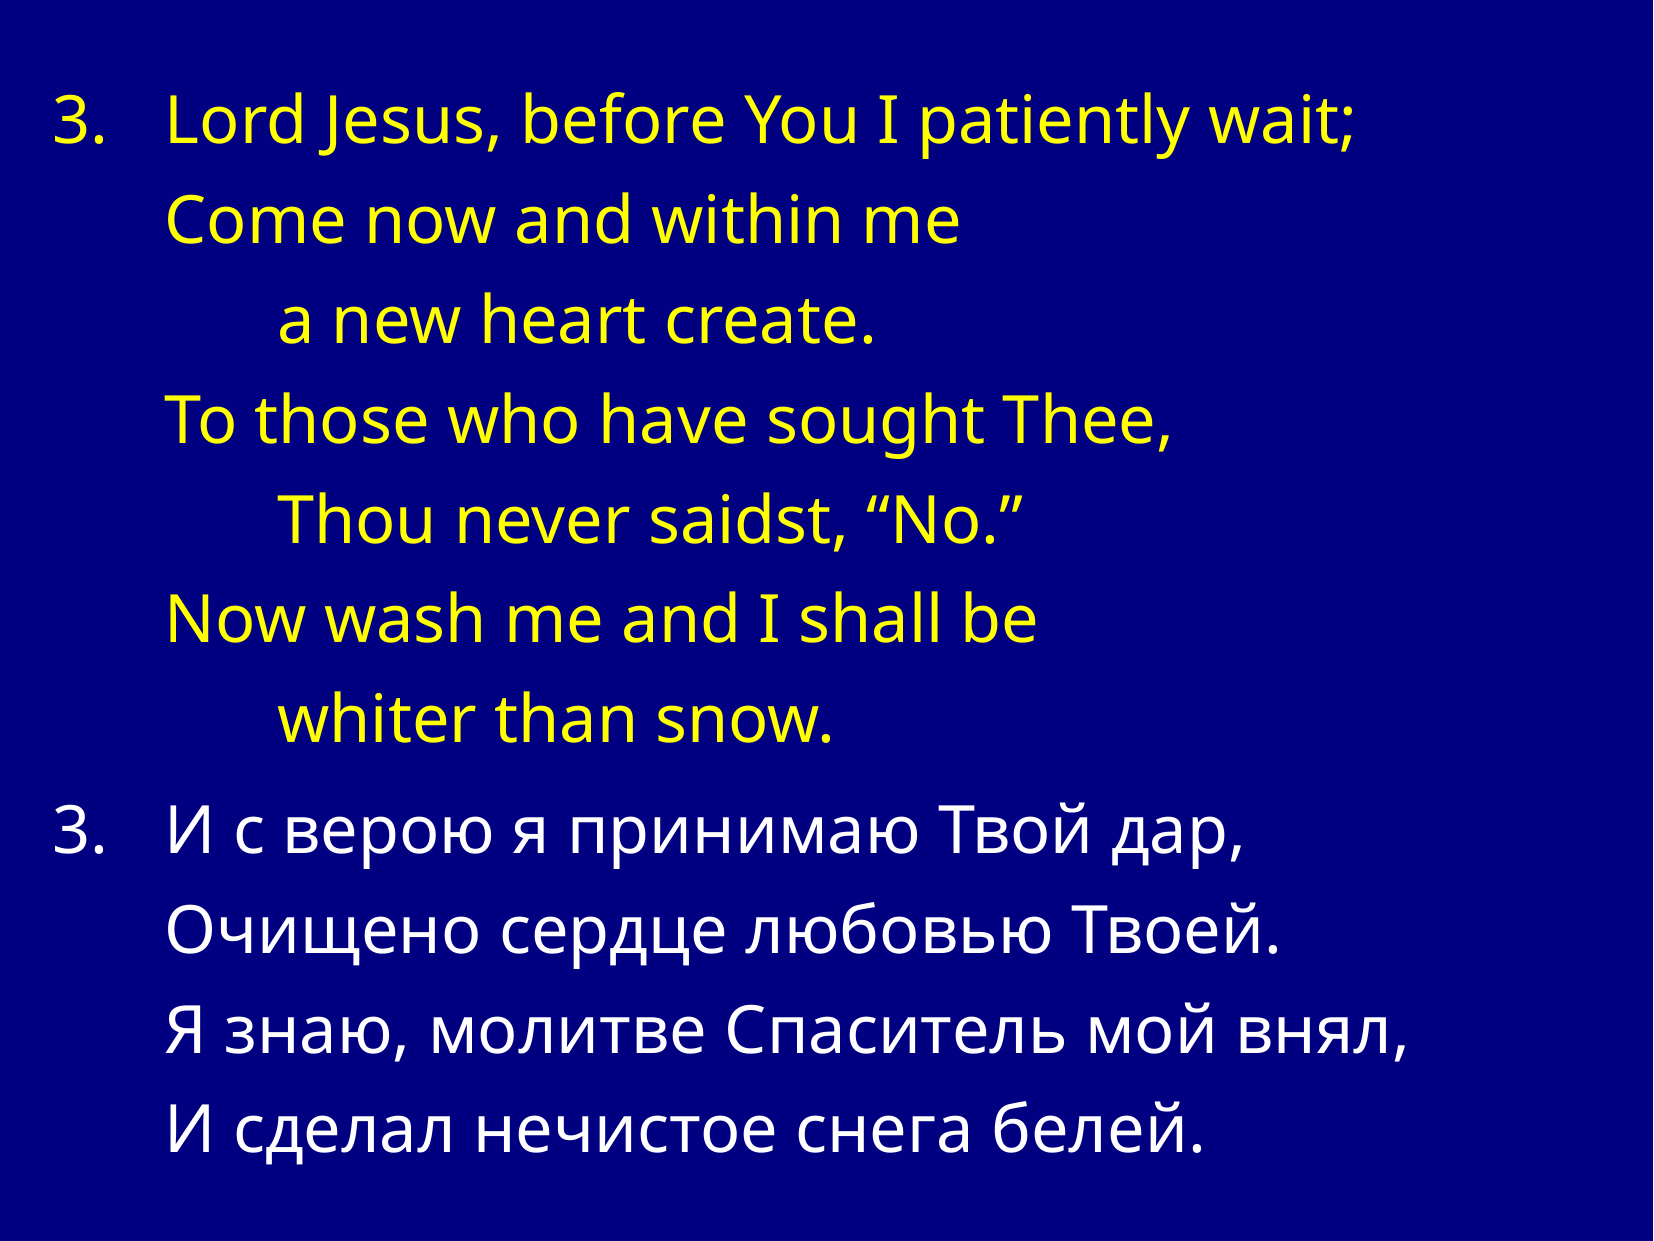

3.	Lord Jesus, before You I patiently wait;
	Come now and within me
		a new heart create.
	To those who have sought Thee,
		Thou never saidst, “No.”
	Now wash me and I shall be
		whiter than snow.
3.	И с верою я принимаю Твой дар,
	Очищено сердце любовью Твоей.
	Я знаю, молитве Спаситель мой внял,
	И сделал нечистое снега белей.